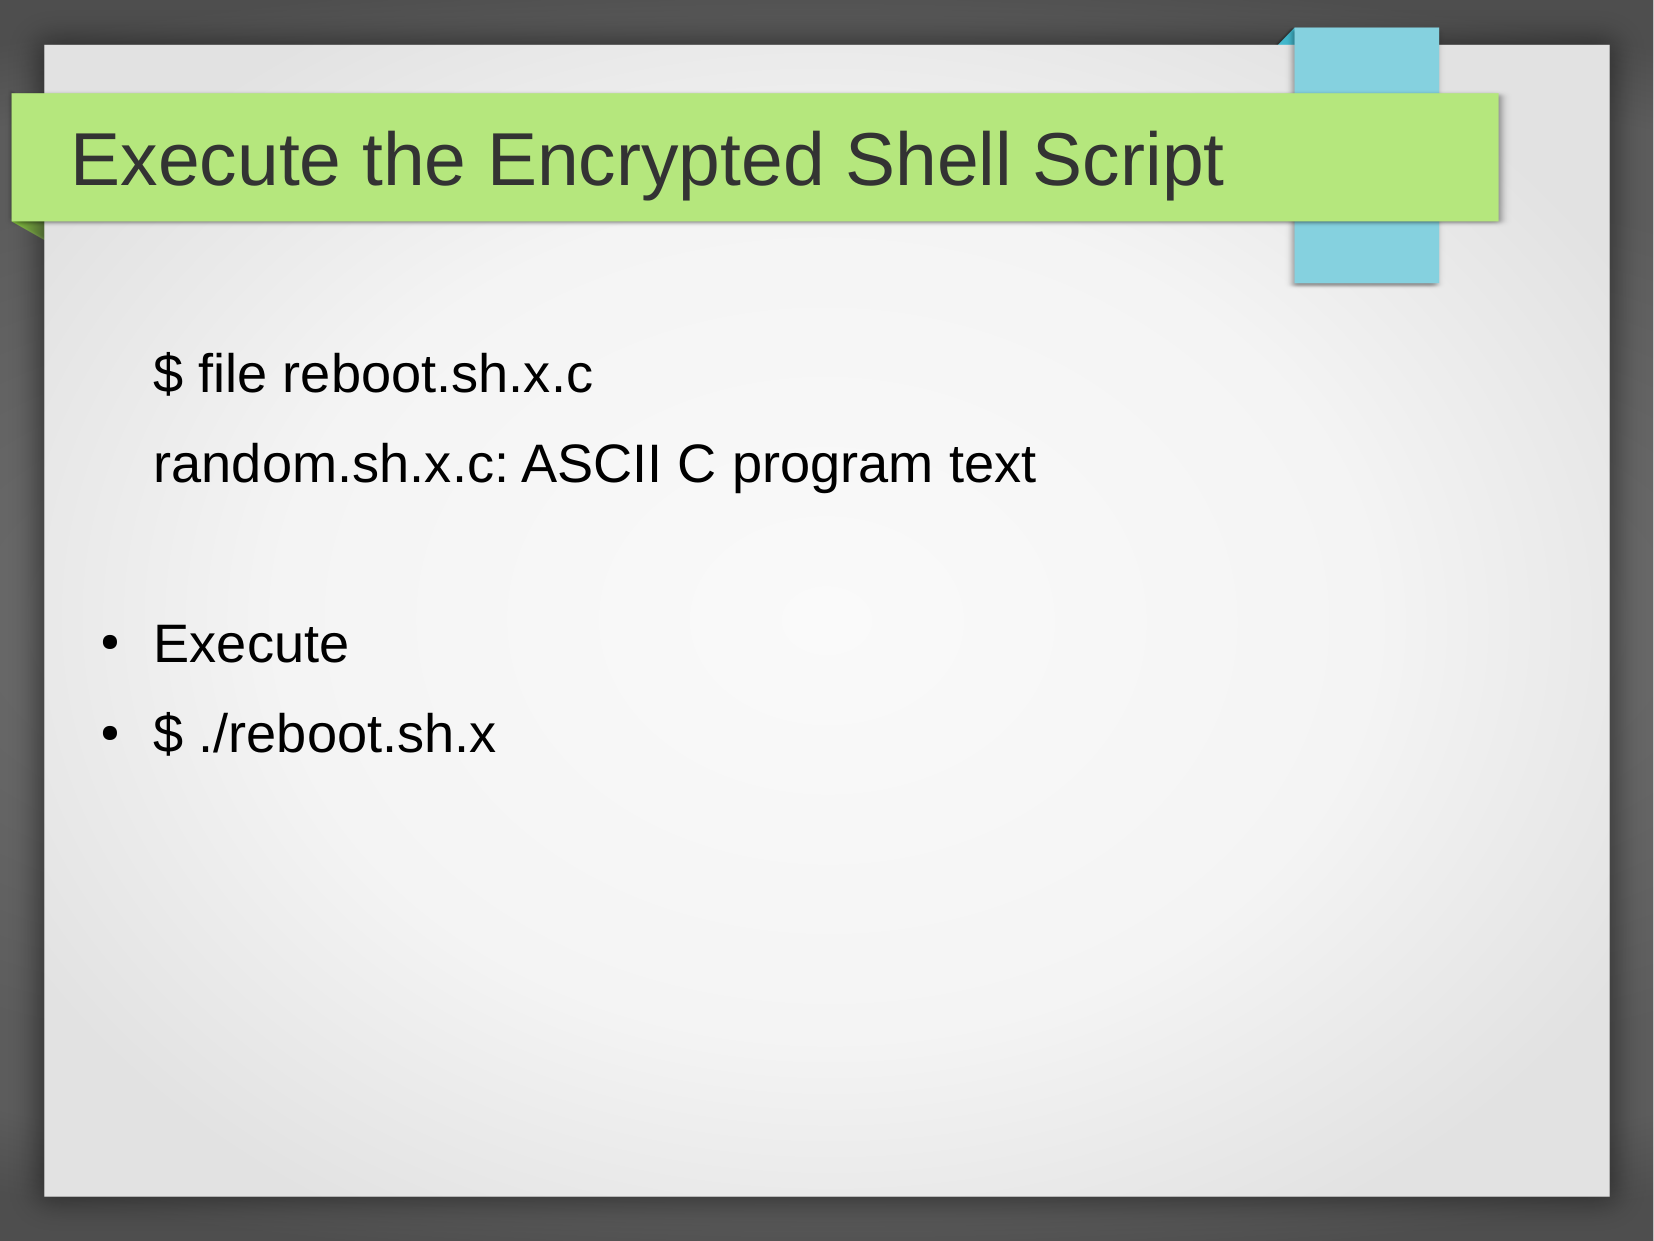

# Execute the Encrypted Shell Script
$ file reboot.sh.x.c
random.sh.x.c: ASCII C program text
Execute
$ ./reboot.sh.x